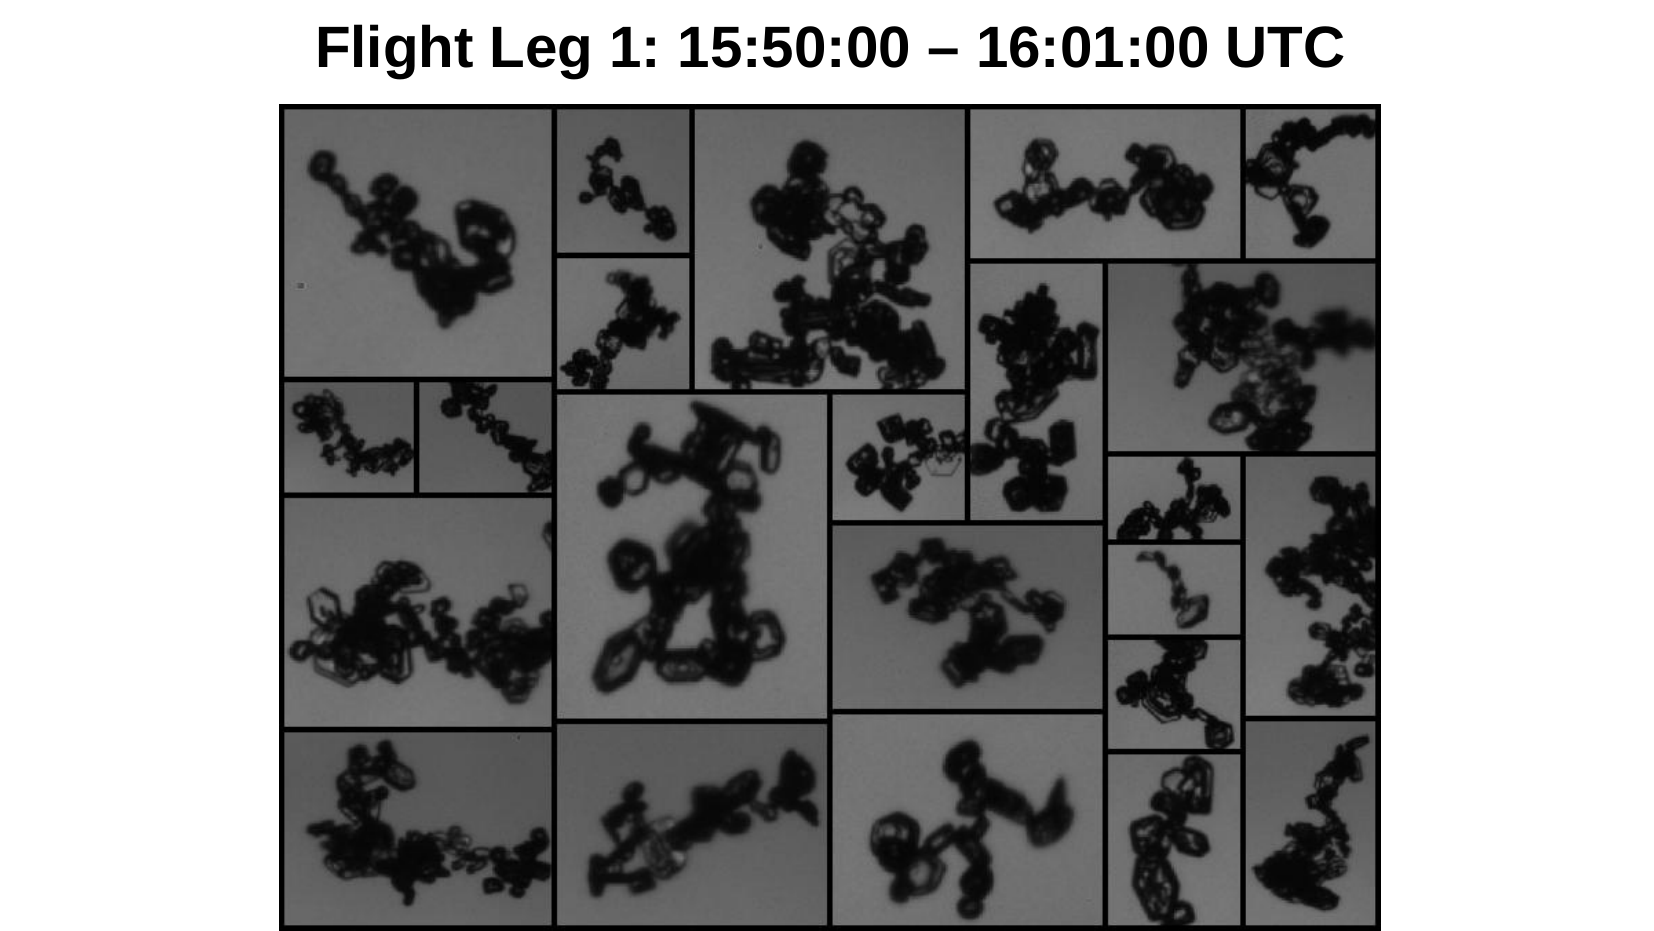

# Flight Leg 1: 15:50:00 – 16:01:00 UTC